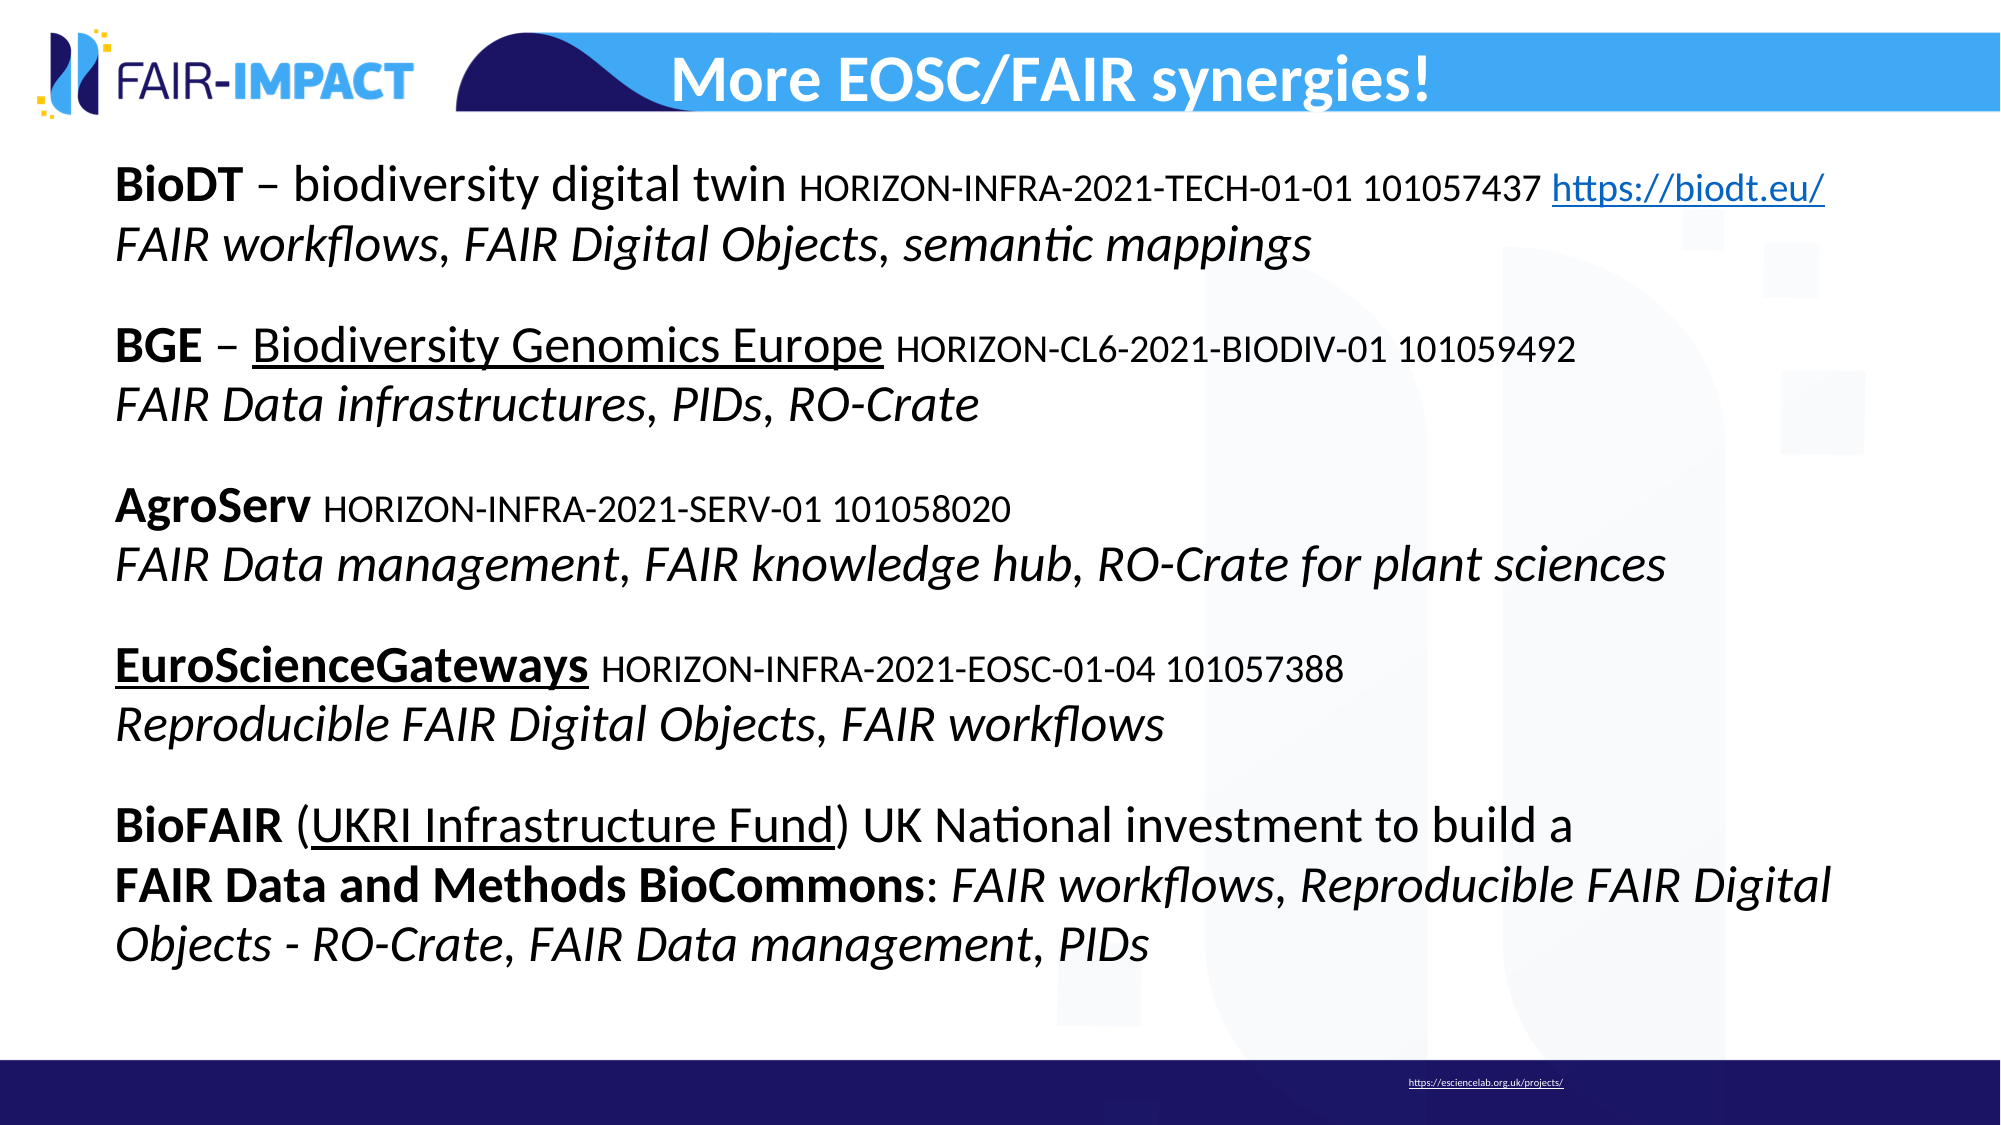

# More EOSC/FAIR synergies!
BioDT – biodiversity digital twin HORIZON-INFRA-2021-TECH-01-01 101057437 https://biodt.eu/
FAIR workflows, FAIR Digital Objects, semantic mappings
BGE – Biodiversity Genomics Europe HORIZON-CL6-2021-BIODIV-01 101059492
FAIR Data infrastructures, PIDs, RO-Crate
AgroServ HORIZON-INFRA-2021-SERV-01 101058020
FAIR Data management, FAIR knowledge hub, RO-Crate for plant sciences
EuroScienceGateways HORIZON-INFRA-2021-EOSC-01-04 101057388
Reproducible FAIR Digital Objects, FAIR workflows
BioFAIR (UKRI Infrastructure Fund) UK National investment to build a
FAIR Data and Methods BioCommons: FAIR workflows, Reproducible FAIR Digital Objects - RO-Crate, FAIR Data management, PIDs
https://esciencelab.org.uk/projects/